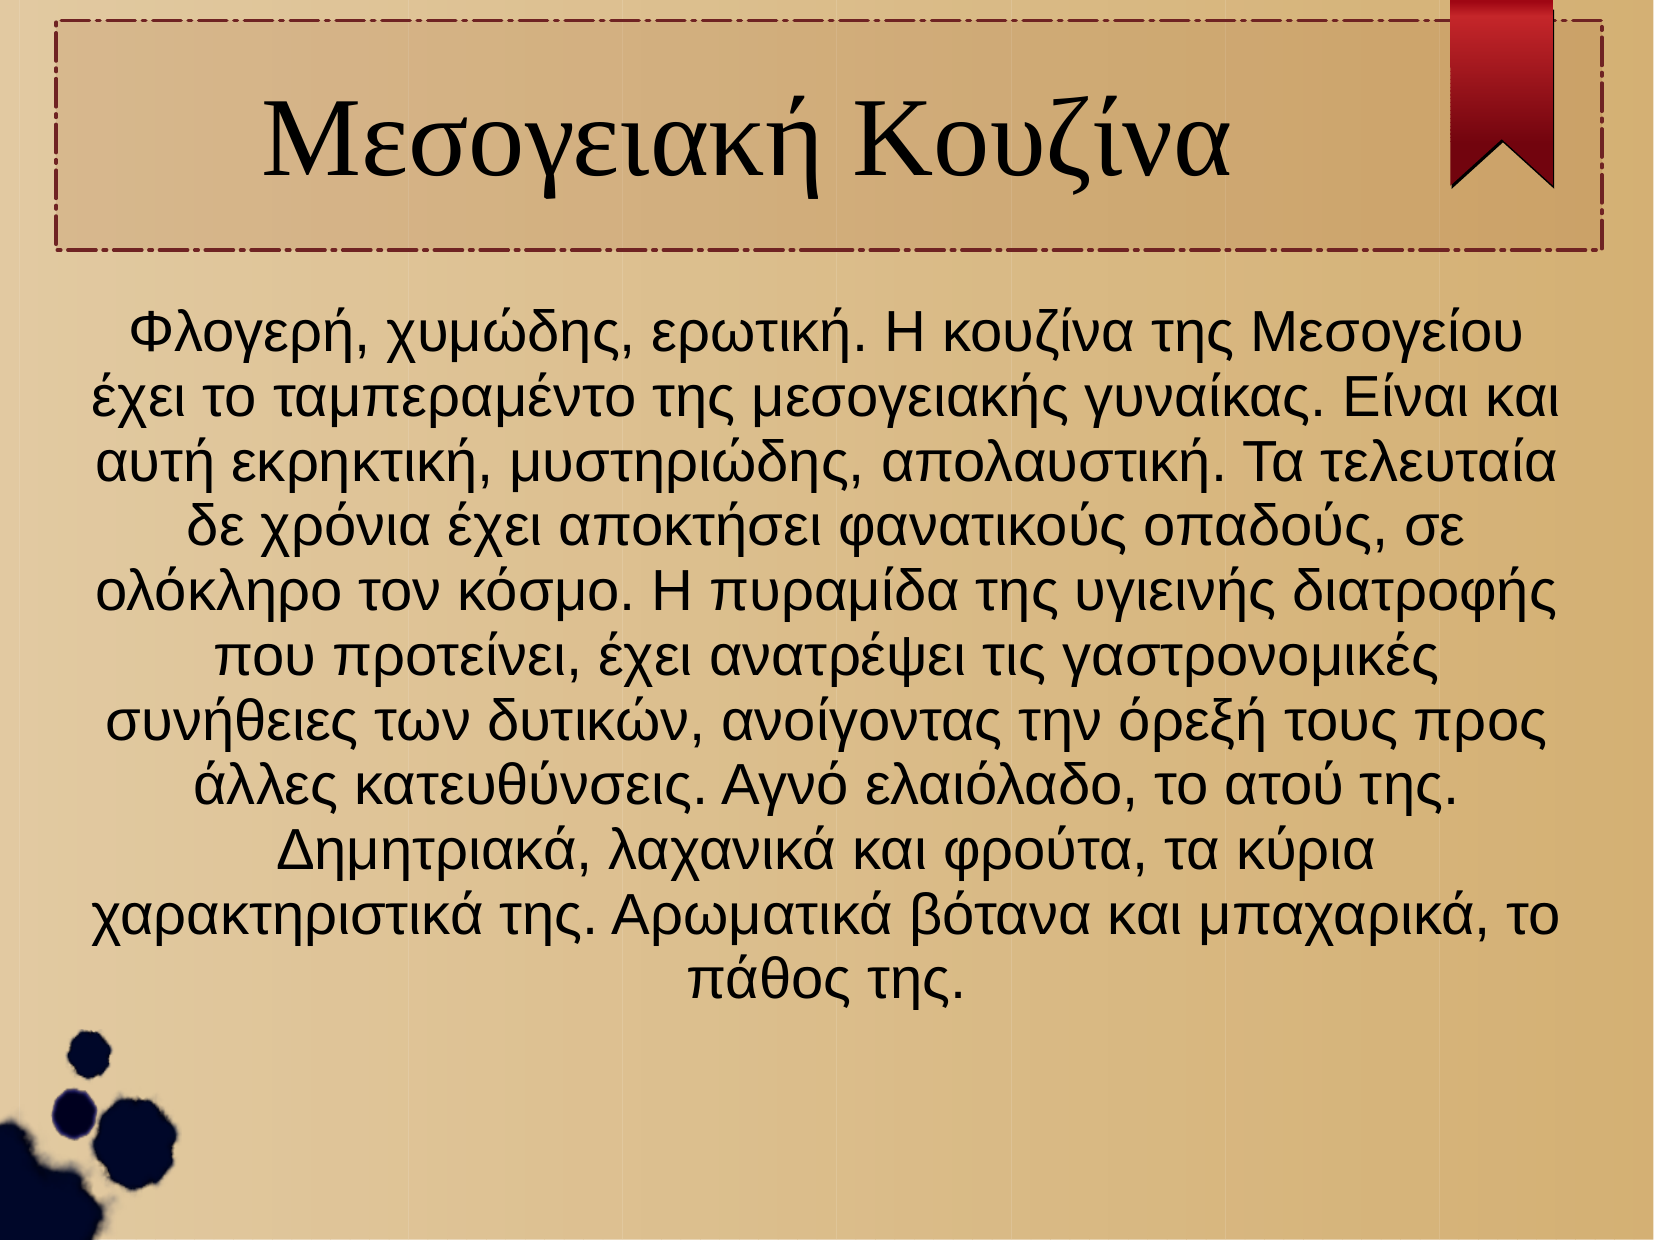

# Μεσογειακή Κουζίνα
Φλογερή, χυμώδης, ερωτική. Η κουζίνα της Μεσογείου έχει το ταμπεραμέντο της μεσογειακής γυναίκας. Είναι και αυτή εκρηκτική, μυστηριώδης, απολαυστική. Τα τελευταία δε χρόνια έχει αποκτήσει φανατικούς οπαδούς, σε ολόκληρο τον κόσμο. Η πυραμίδα της υγιεινής διατροφής που προτείνει, έχει ανατρέψει τις γαστρονομικές συνήθειες των δυτικών, ανοίγοντας την όρεξή τους προς άλλες κατευθύνσεις. Αγνό ελαιόλαδο, το ατού της. Δημητριακά, λαχανικά και φρούτα, τα κύρια χαρακτηριστικά της. Αρωματικά βότανα και μπαχαρικά, το πάθος της.